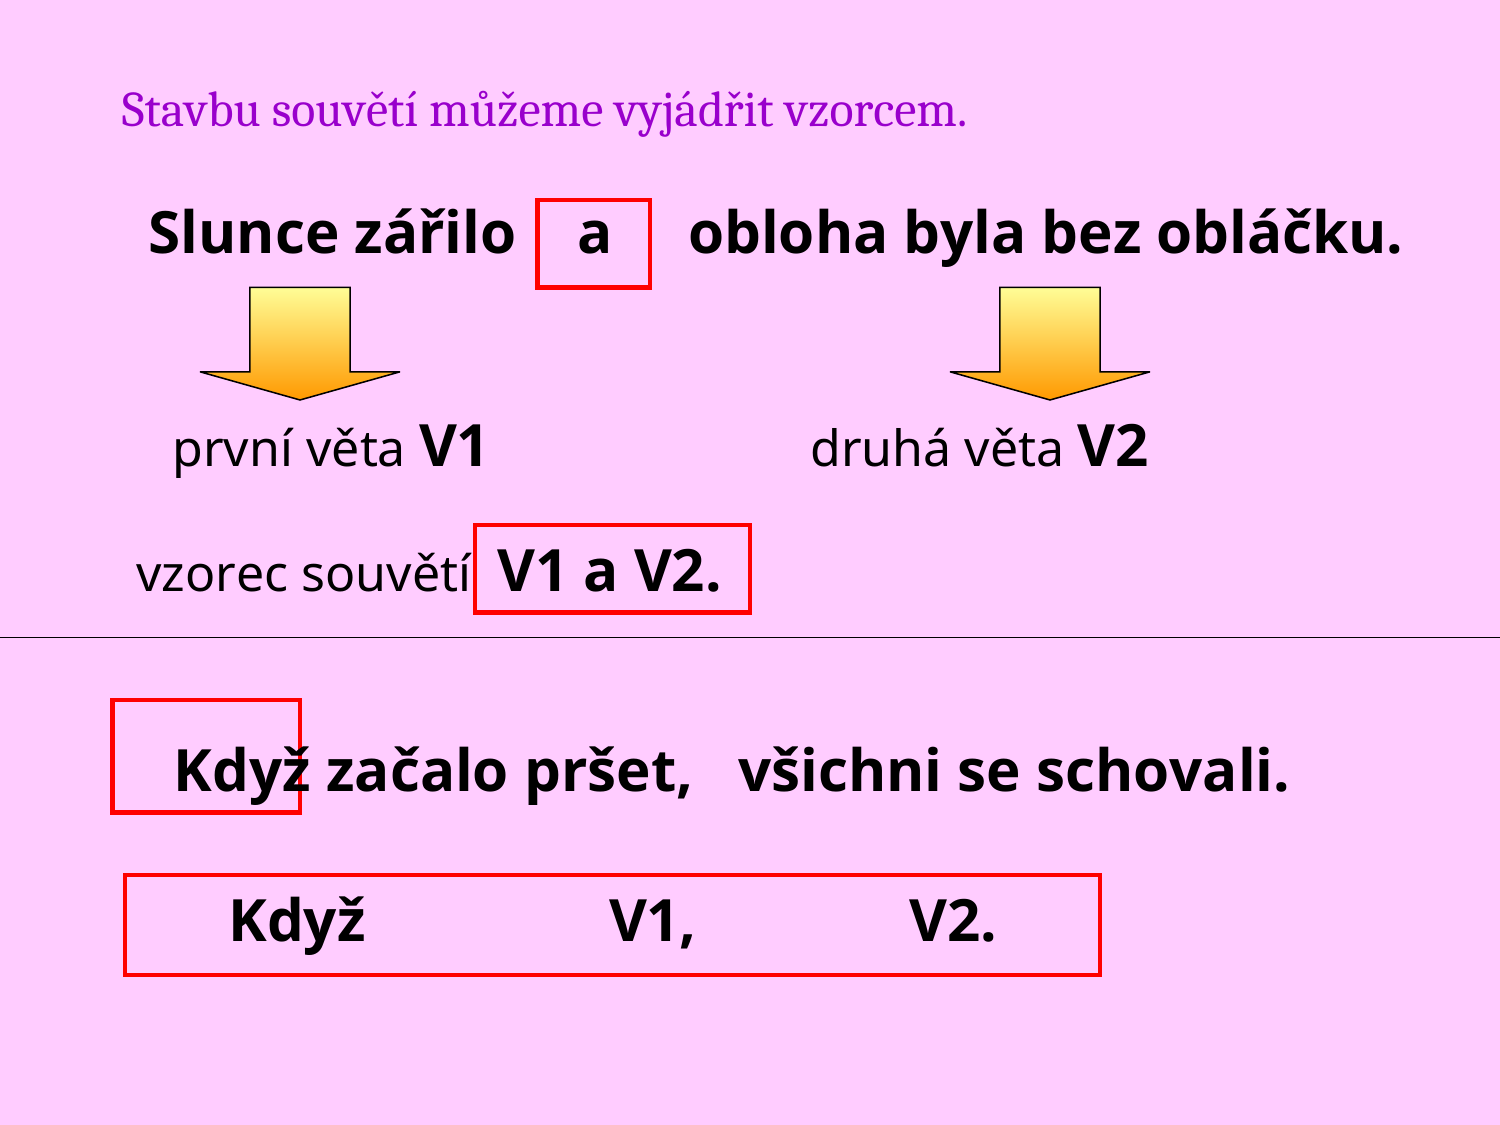

Stavbu souvětí můžeme vyjádřit vzorcem.
Slunce zářilo a obloha byla bez obláčku.
první věta V1 druhá věta V2
vzorec souvětí V1 a V2.
Když začalo pršet, všichni se schovali.
Když V1, V2.